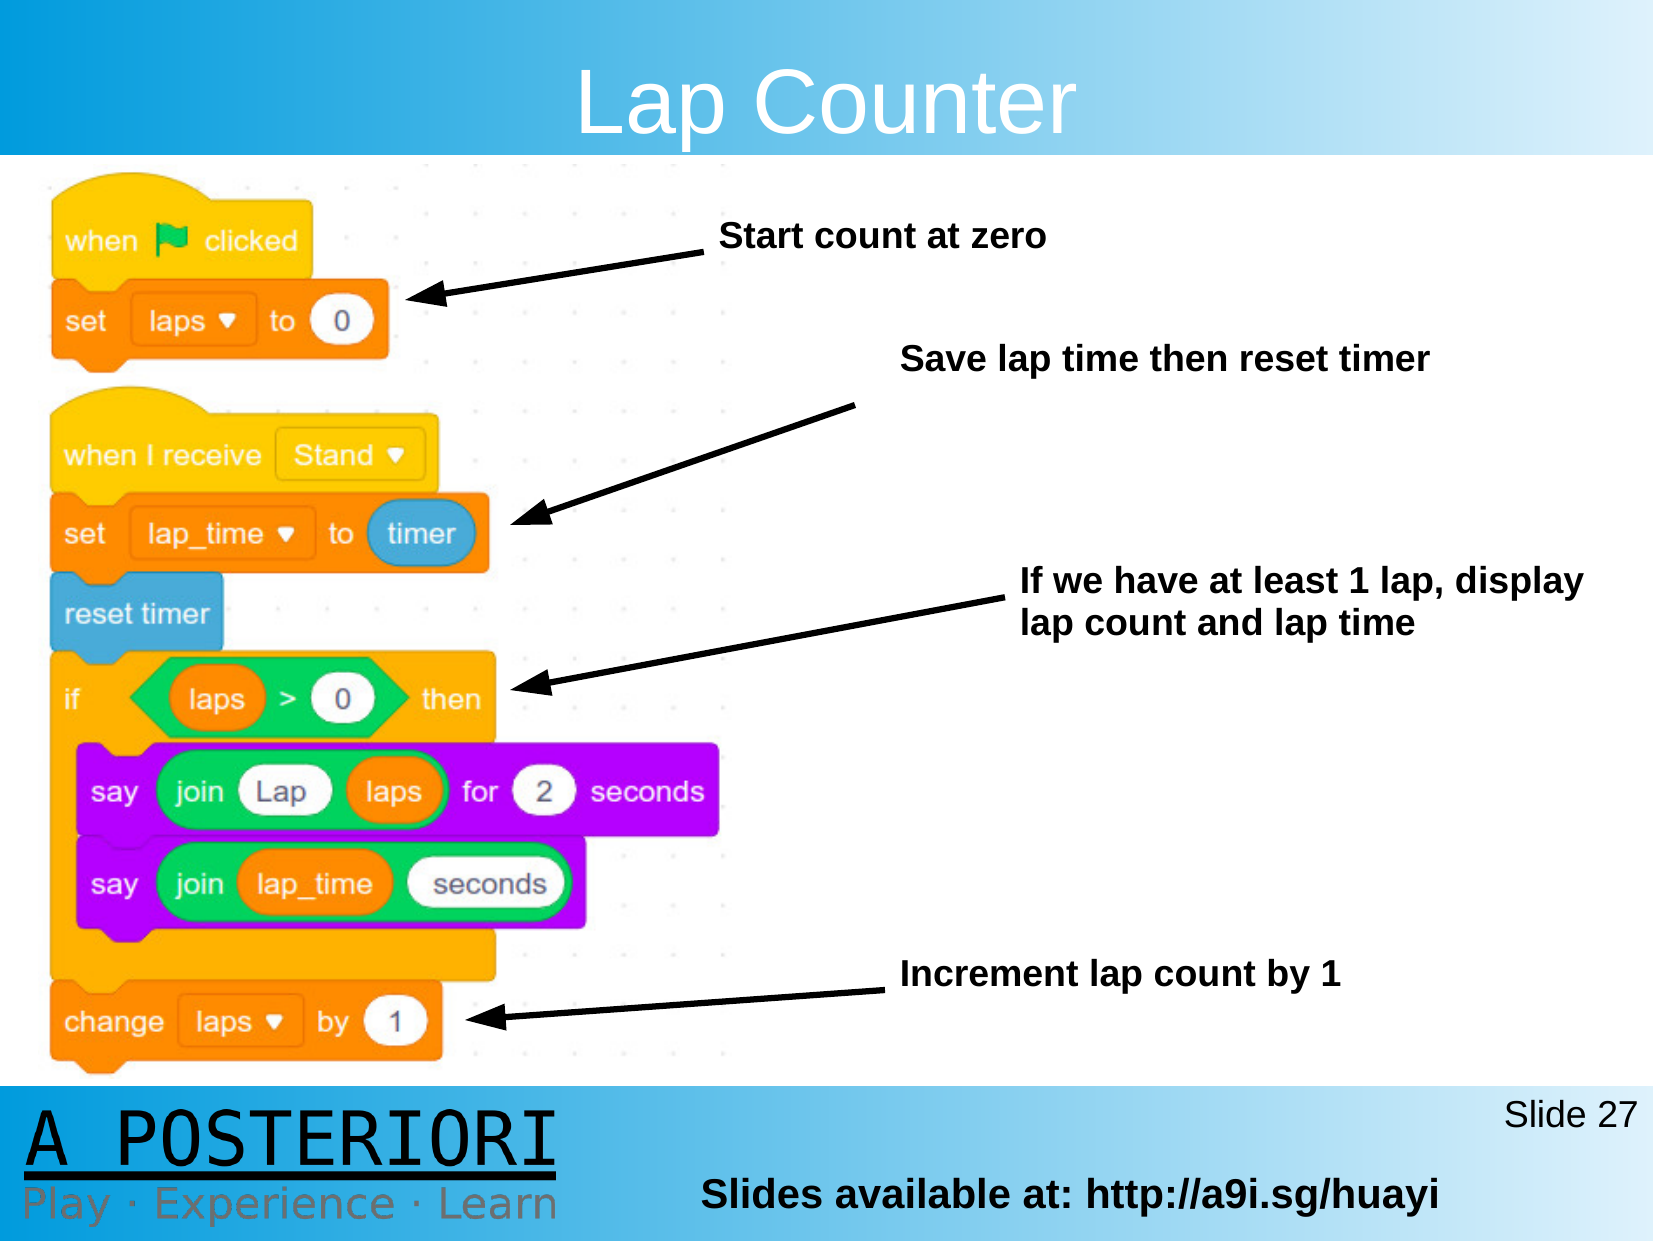

# Lap Counter
Start count at zero
Save lap time then reset timer
If we have at least 1 lap, display lap count and lap time
Increment lap count by 1